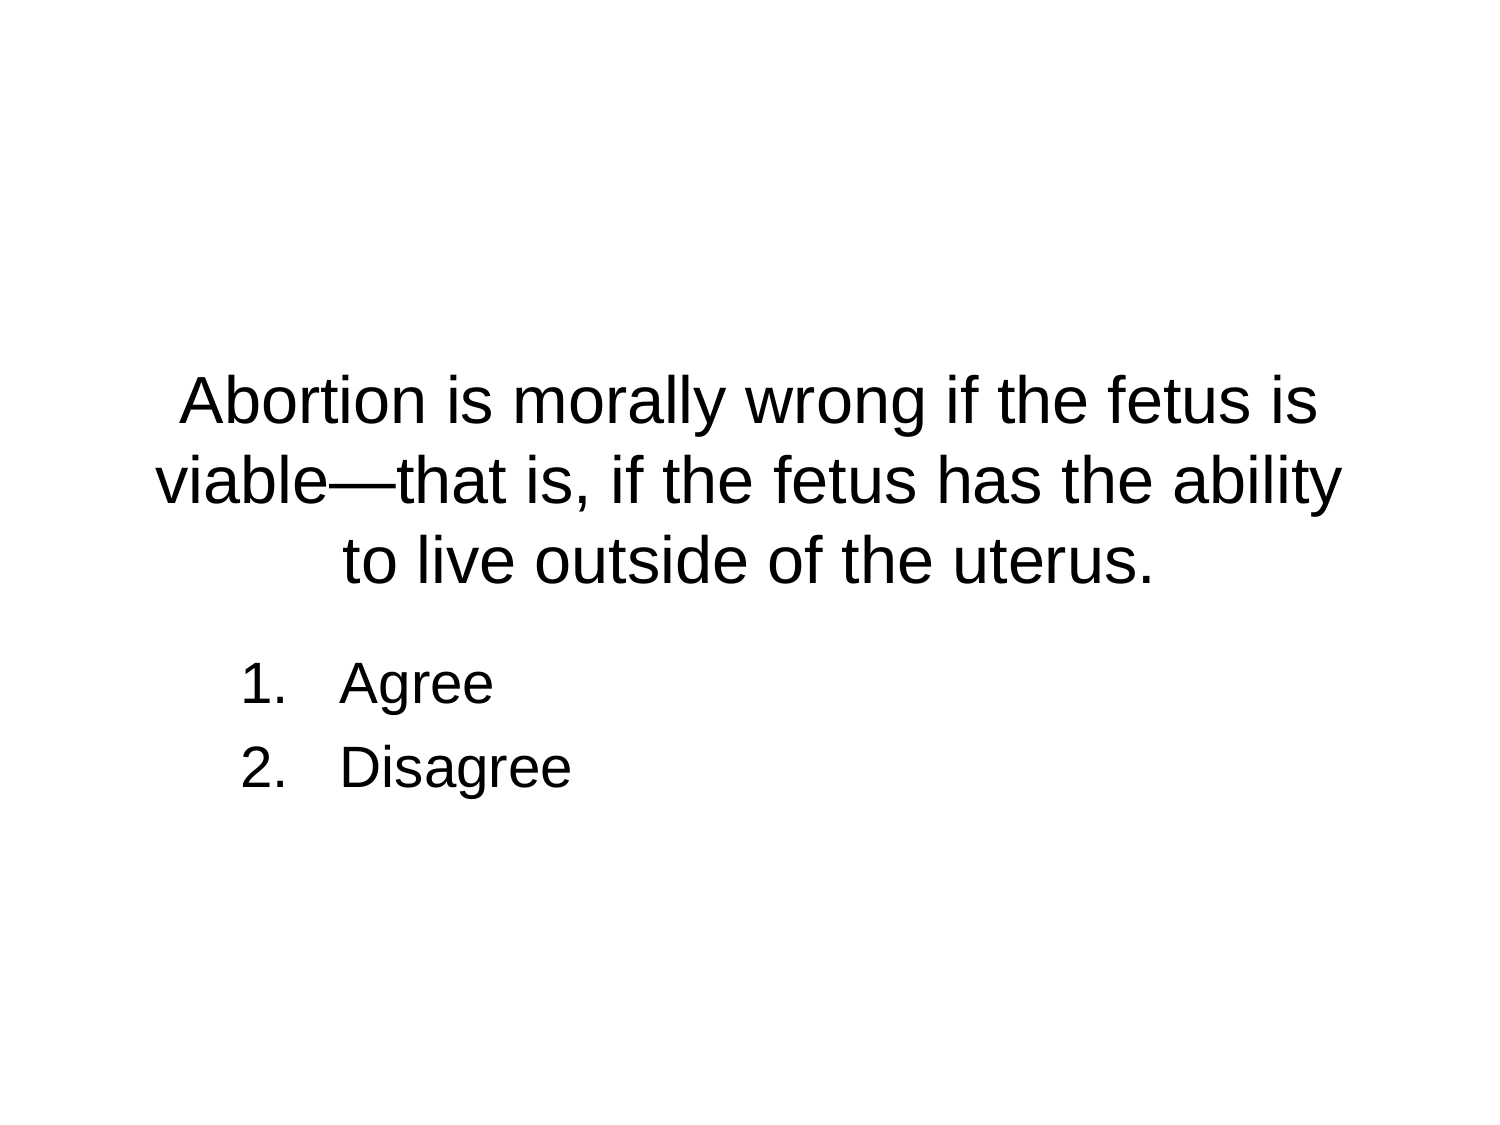

# Abortion is morally wrong if the fetus is viable—that is, if the fetus has the ability to live outside of the uterus.
Agree
Disagree